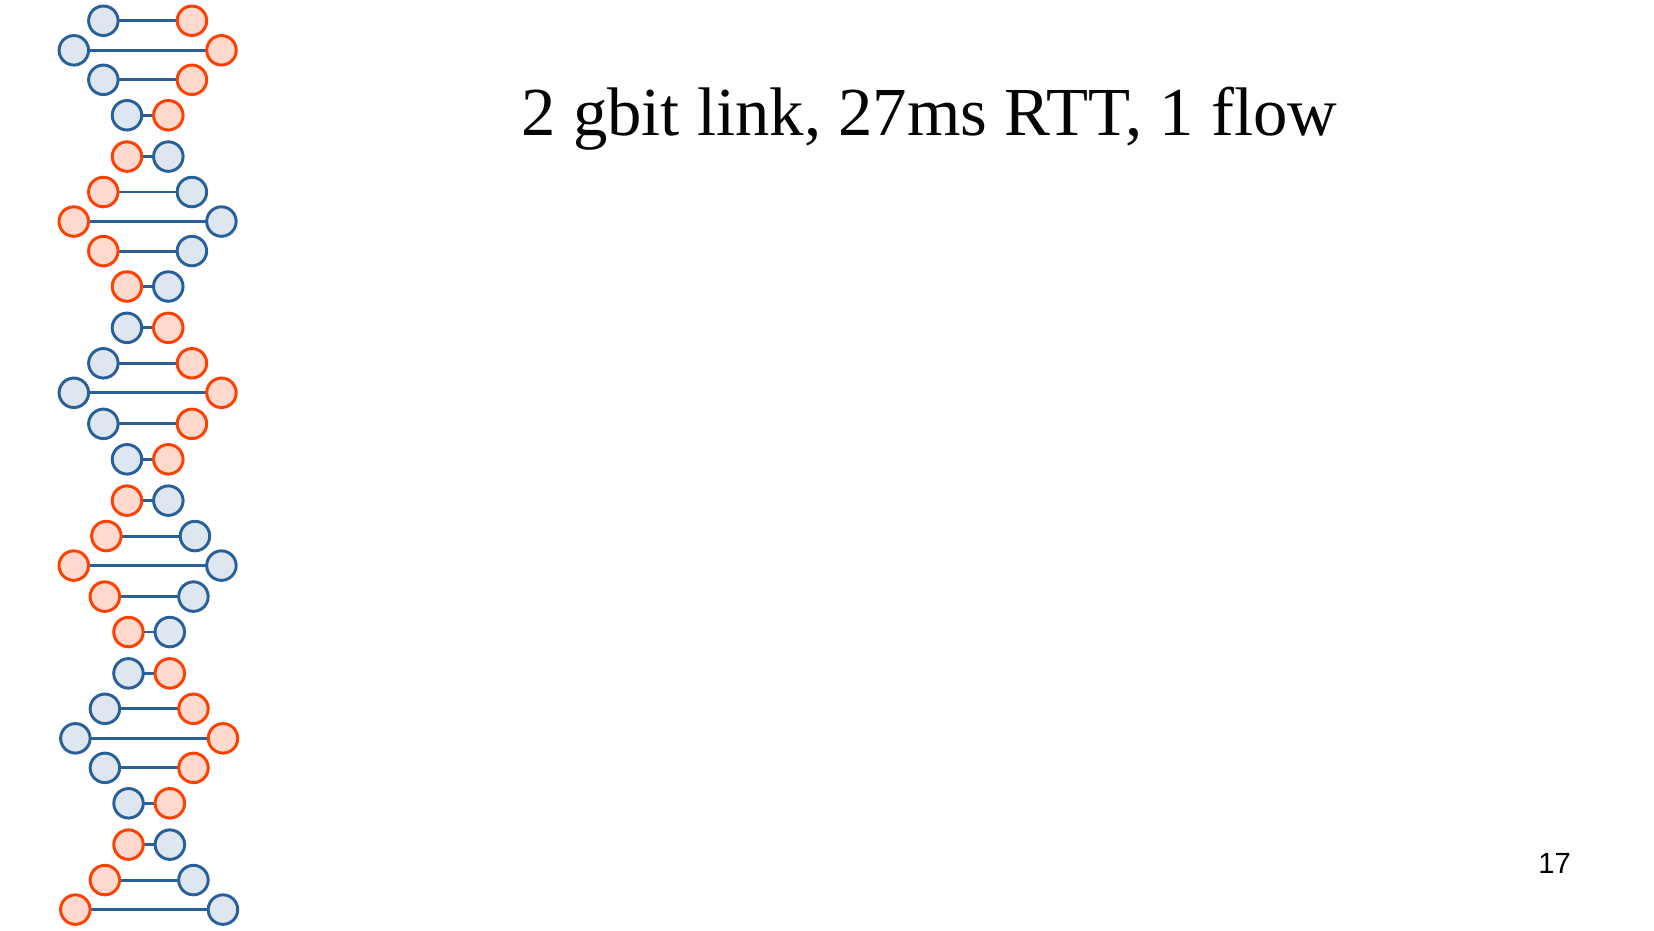

# 2 gbit link, 27ms RTT, 1 flow
17